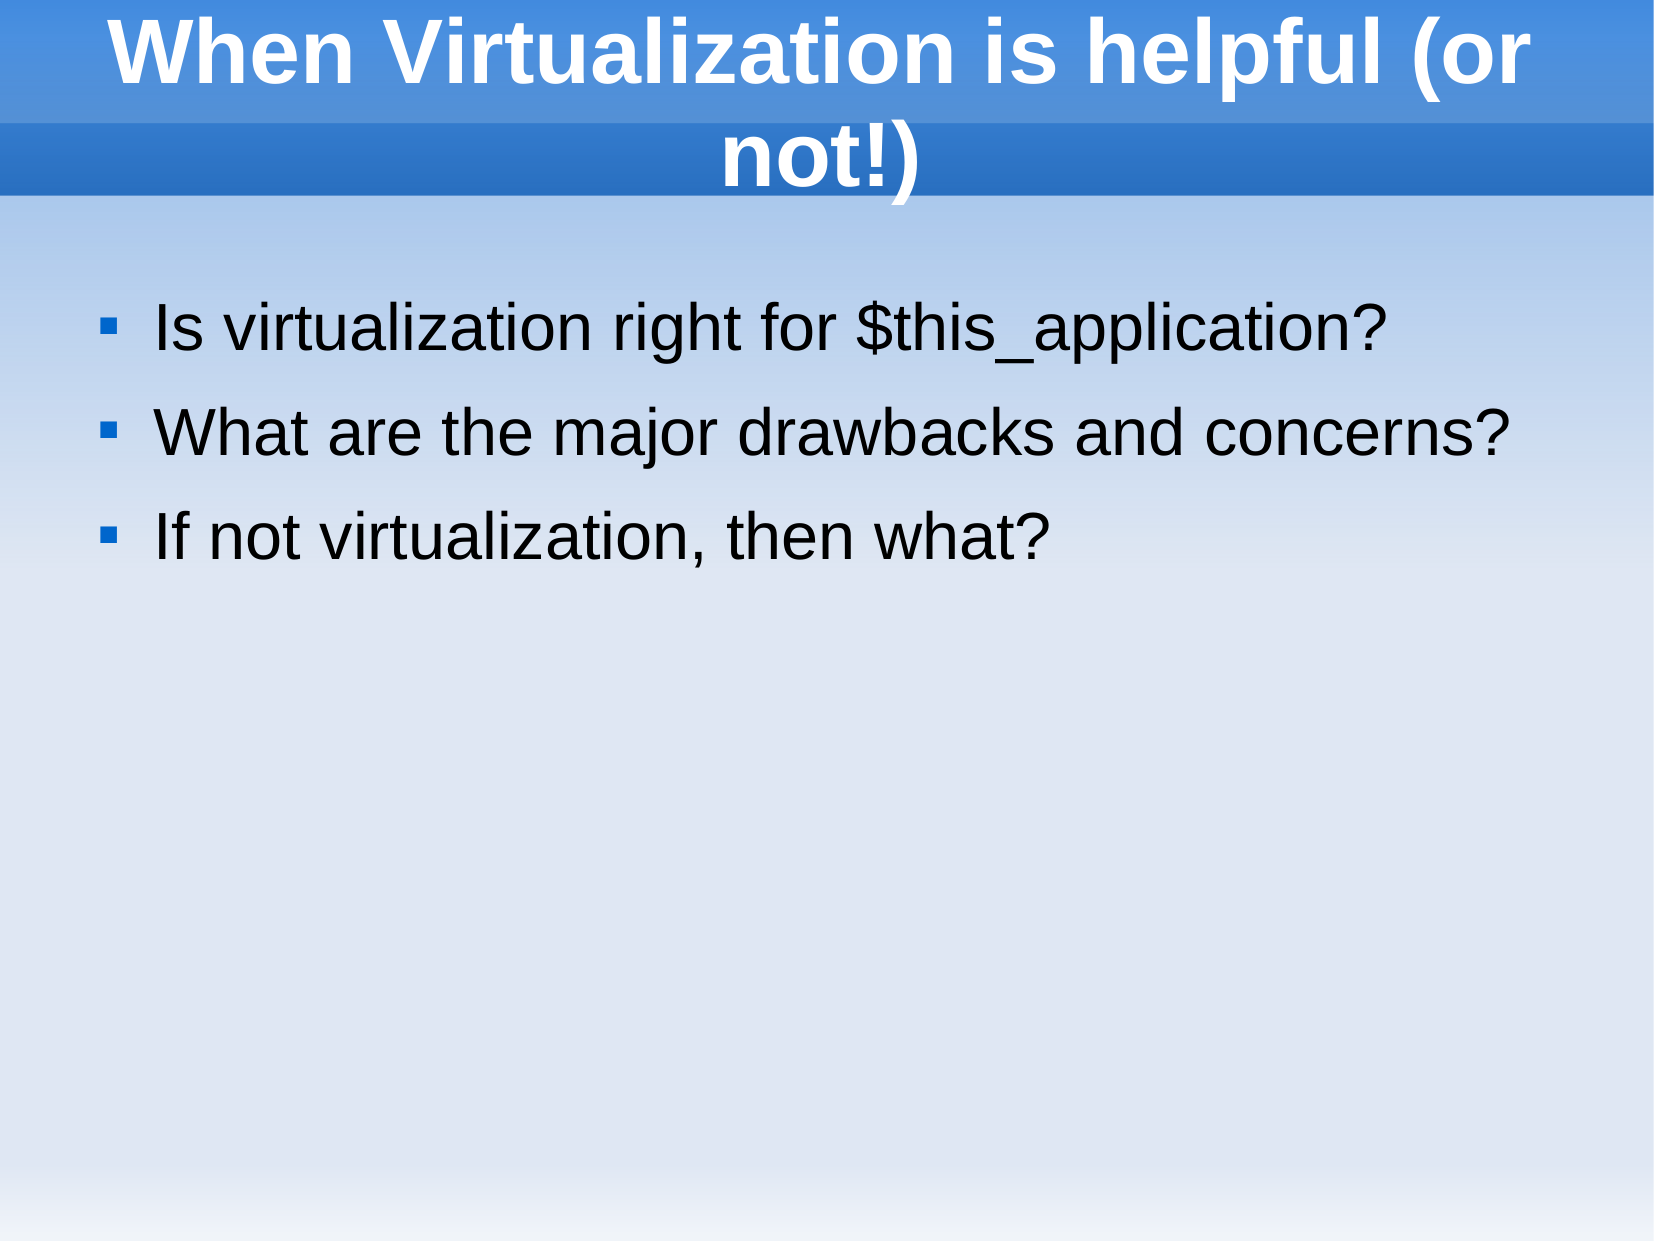

# When Virtualization is helpful (or not!)
Is virtualization right for $this_application?
What are the major drawbacks and concerns?
If not virtualization, then what?